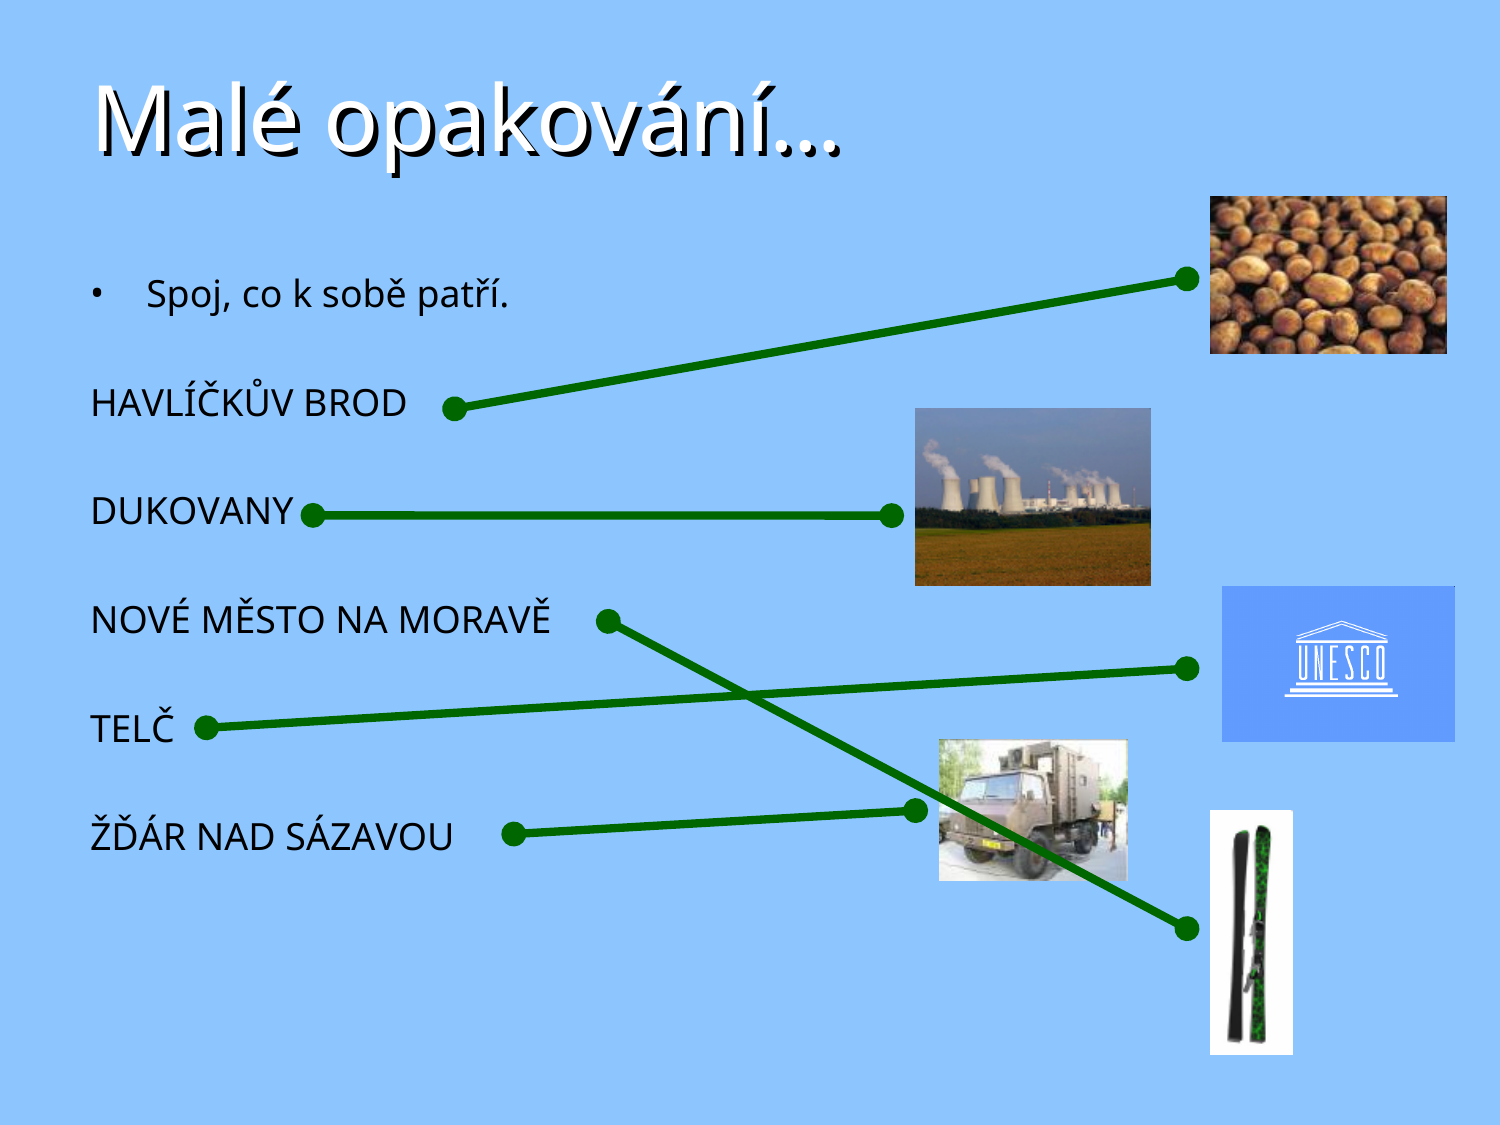

# Malé opakování…
Spoj, co k sobě patří.
HAVLÍČKŮV BROD
DUKOVANY
NOVÉ MĚSTO NA MORAVĚ
TELČ
ŽĎÁR NAD SÁZAVOU